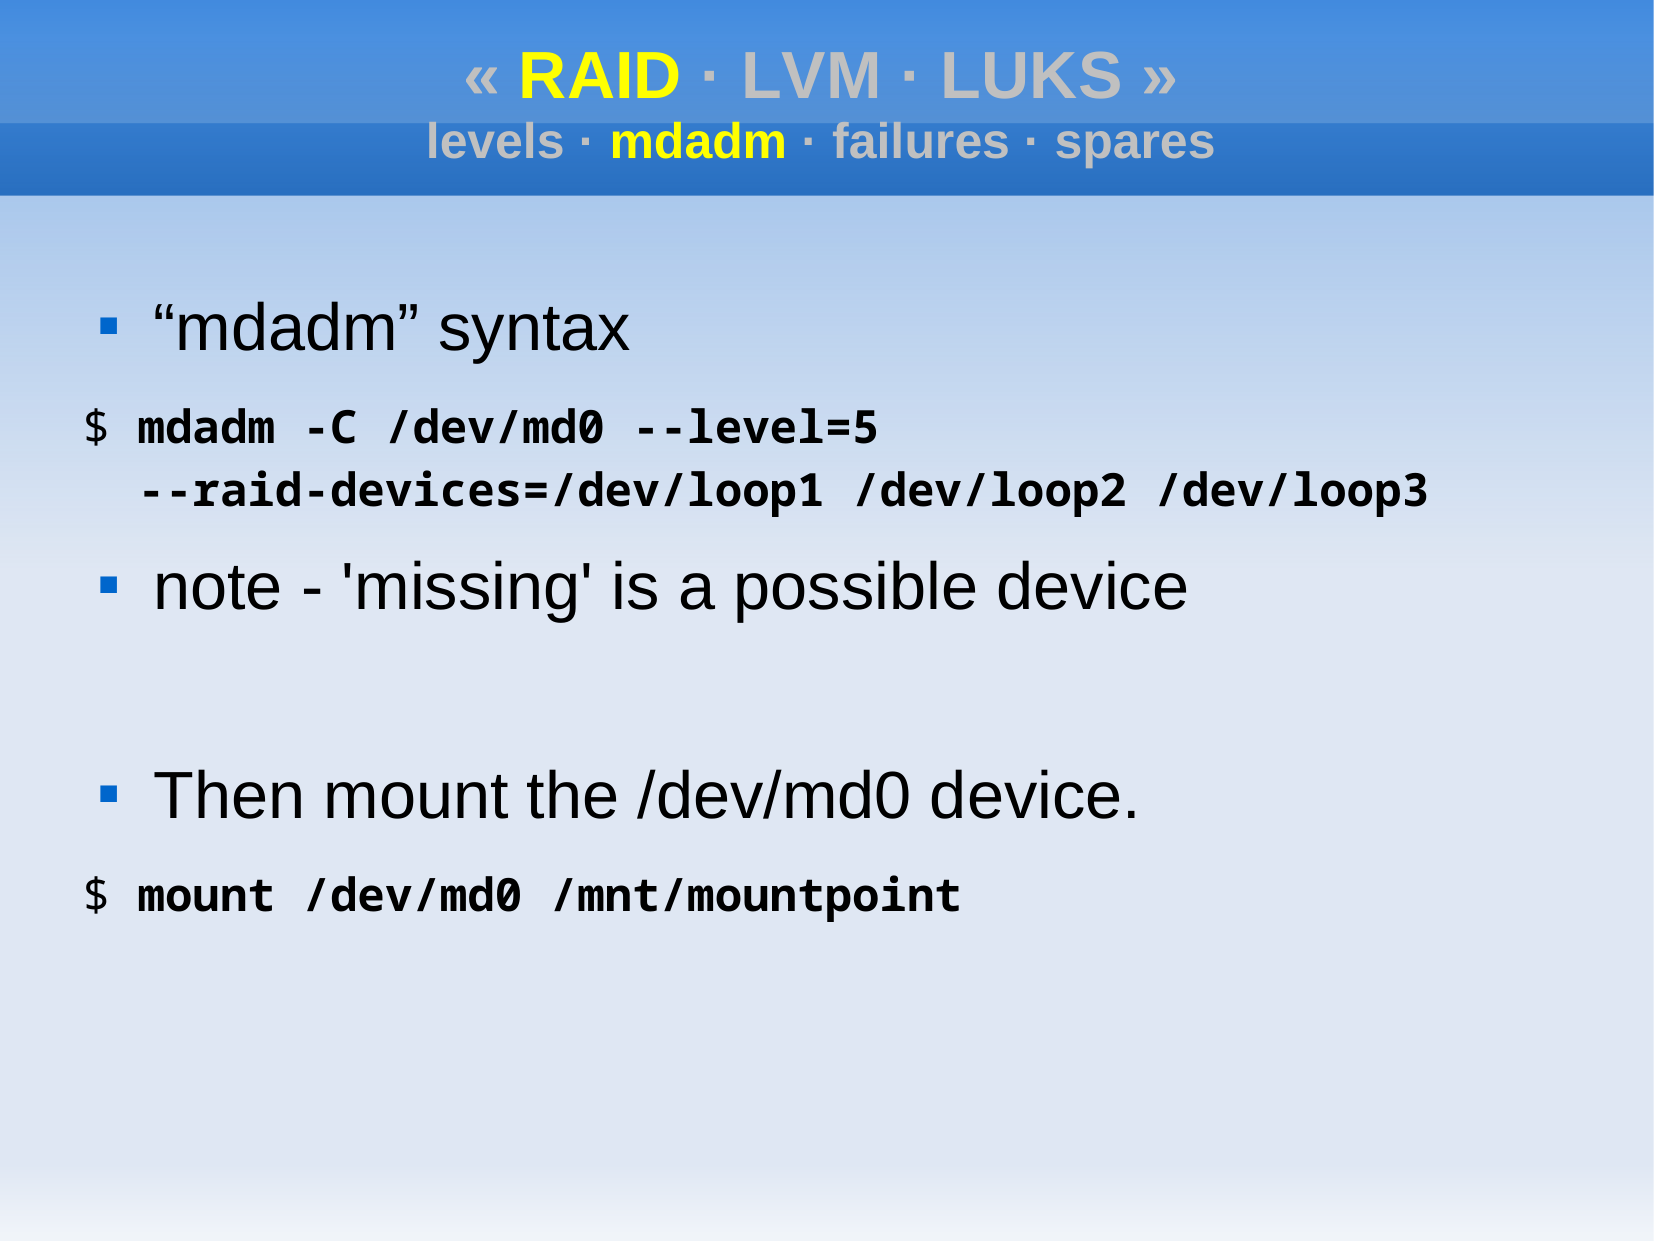

# « RAID · LVM · LUKS » levels · mdadm · failures · spares
“mdadm” syntax
$ mdadm -C /dev/md0 --level=5
 --raid-devices=/dev/loop1 /dev/loop2 /dev/loop3
note - 'missing' is a possible device
Then mount the /dev/md0 device.
$ mount /dev/md0 /mnt/mountpoint